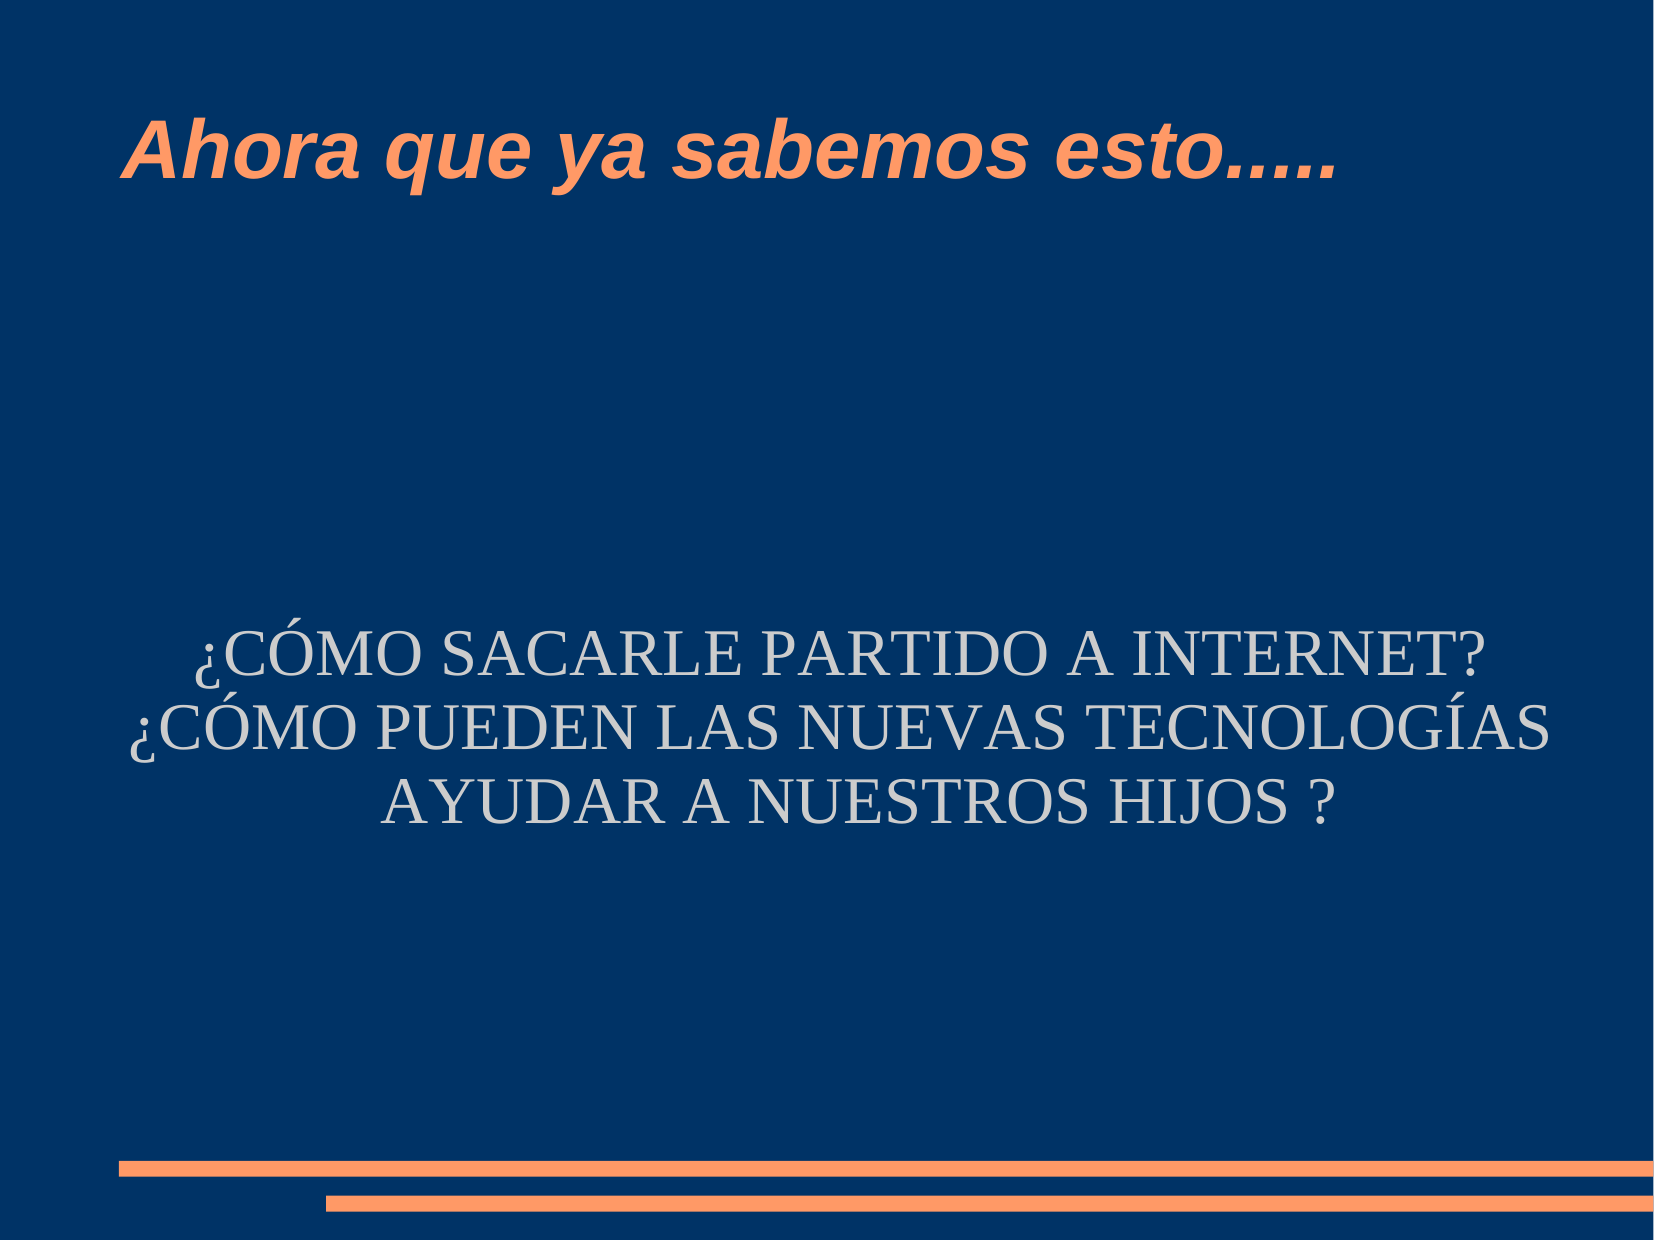

# Ahora que ya sabemos esto.....
¿CÓMO SACARLE PARTIDO A INTERNET?
¿CÓMO PUEDEN LAS NUEVAS TECNOLOGÍAS AYUDAR A NUESTROS HIJOS ?